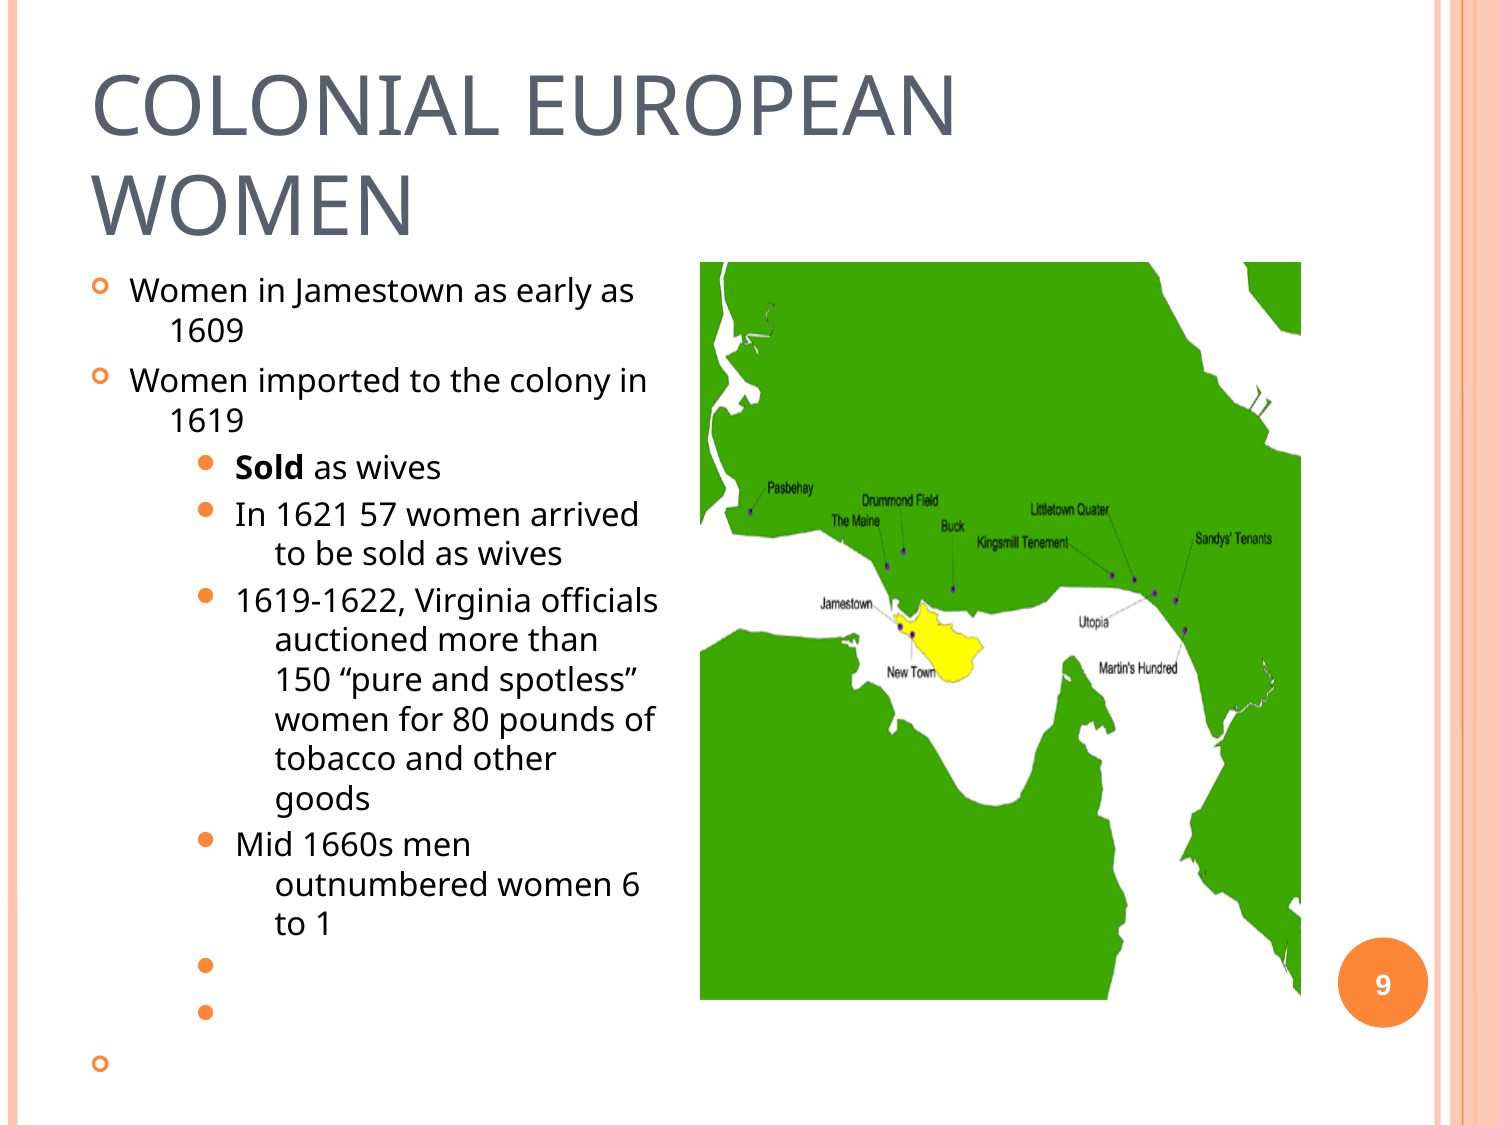

# Colonial European Women
Women in Jamestown as early as 1609
Women imported to the colony in 1619
Sold as wives
In 1621 57 women arrived to be sold as wives
1619-1622, Virginia officials auctioned more than 150 “pure and spotless” women for 80 pounds of tobacco and other goods
Mid 1660s men outnumbered women 6 to 1